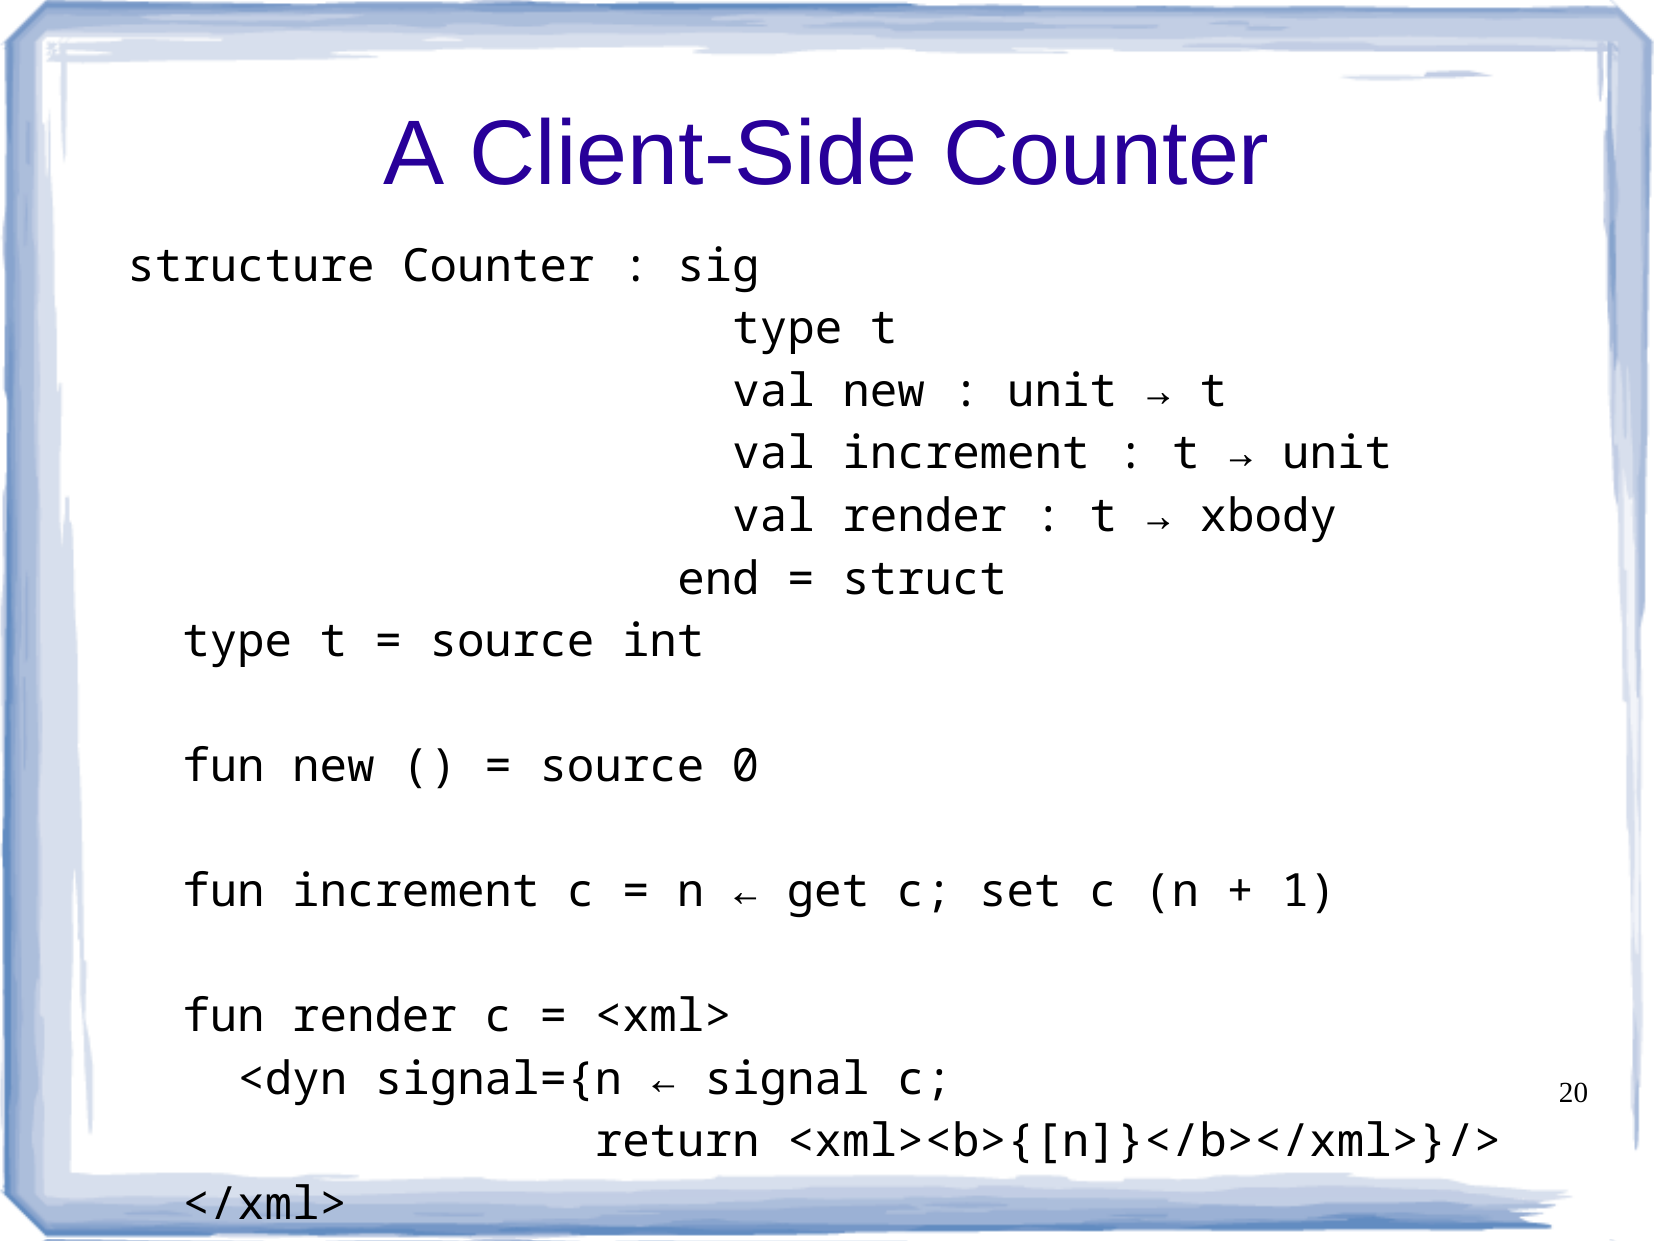

# A Client-Side Counter
structure Counter : sig
 type t
 val new : unit → t
 val increment : t → unit
 val render : t → xbody
 end = struct
 type t = source int
 fun new () = source 0
 fun increment c = n ← get c; set c (n + 1)
 fun render c = <xml>
 <dyn signal={n ← signal c;
 return <xml><b>{[n]}</b></xml>}/>
 </xml>
end
20